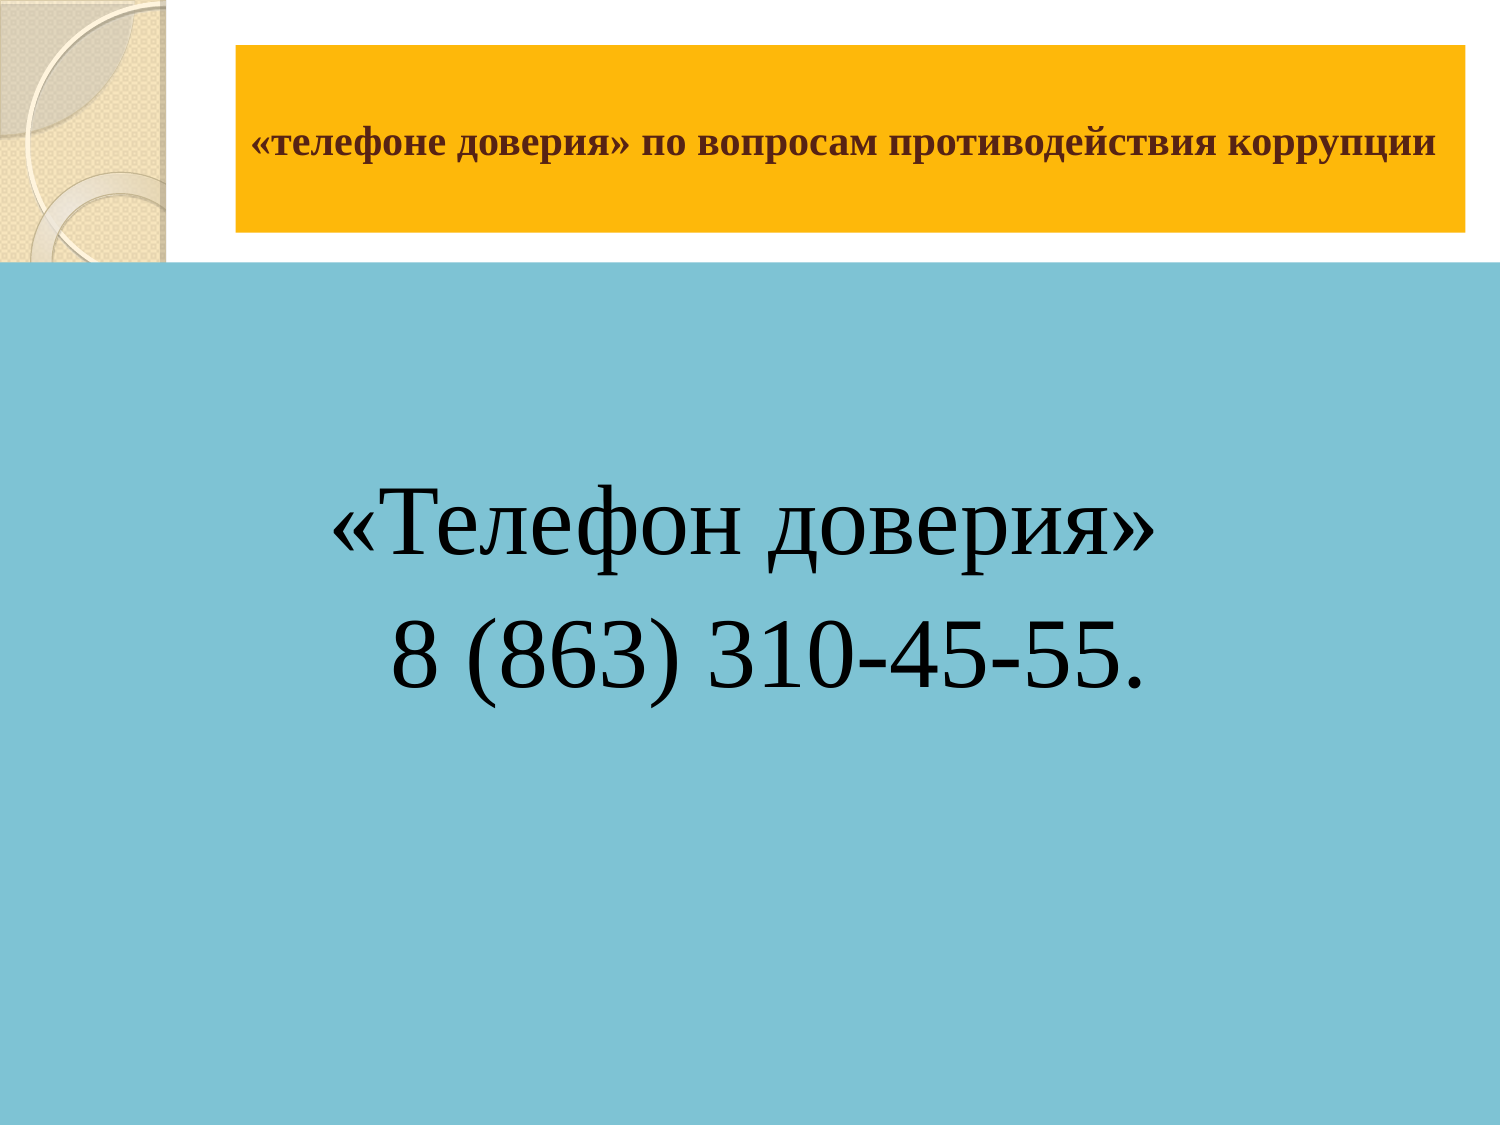

# «телефоне доверия» по вопросам противодействия коррупции
«Телефон доверия»
 8 (863) 310-45-55.